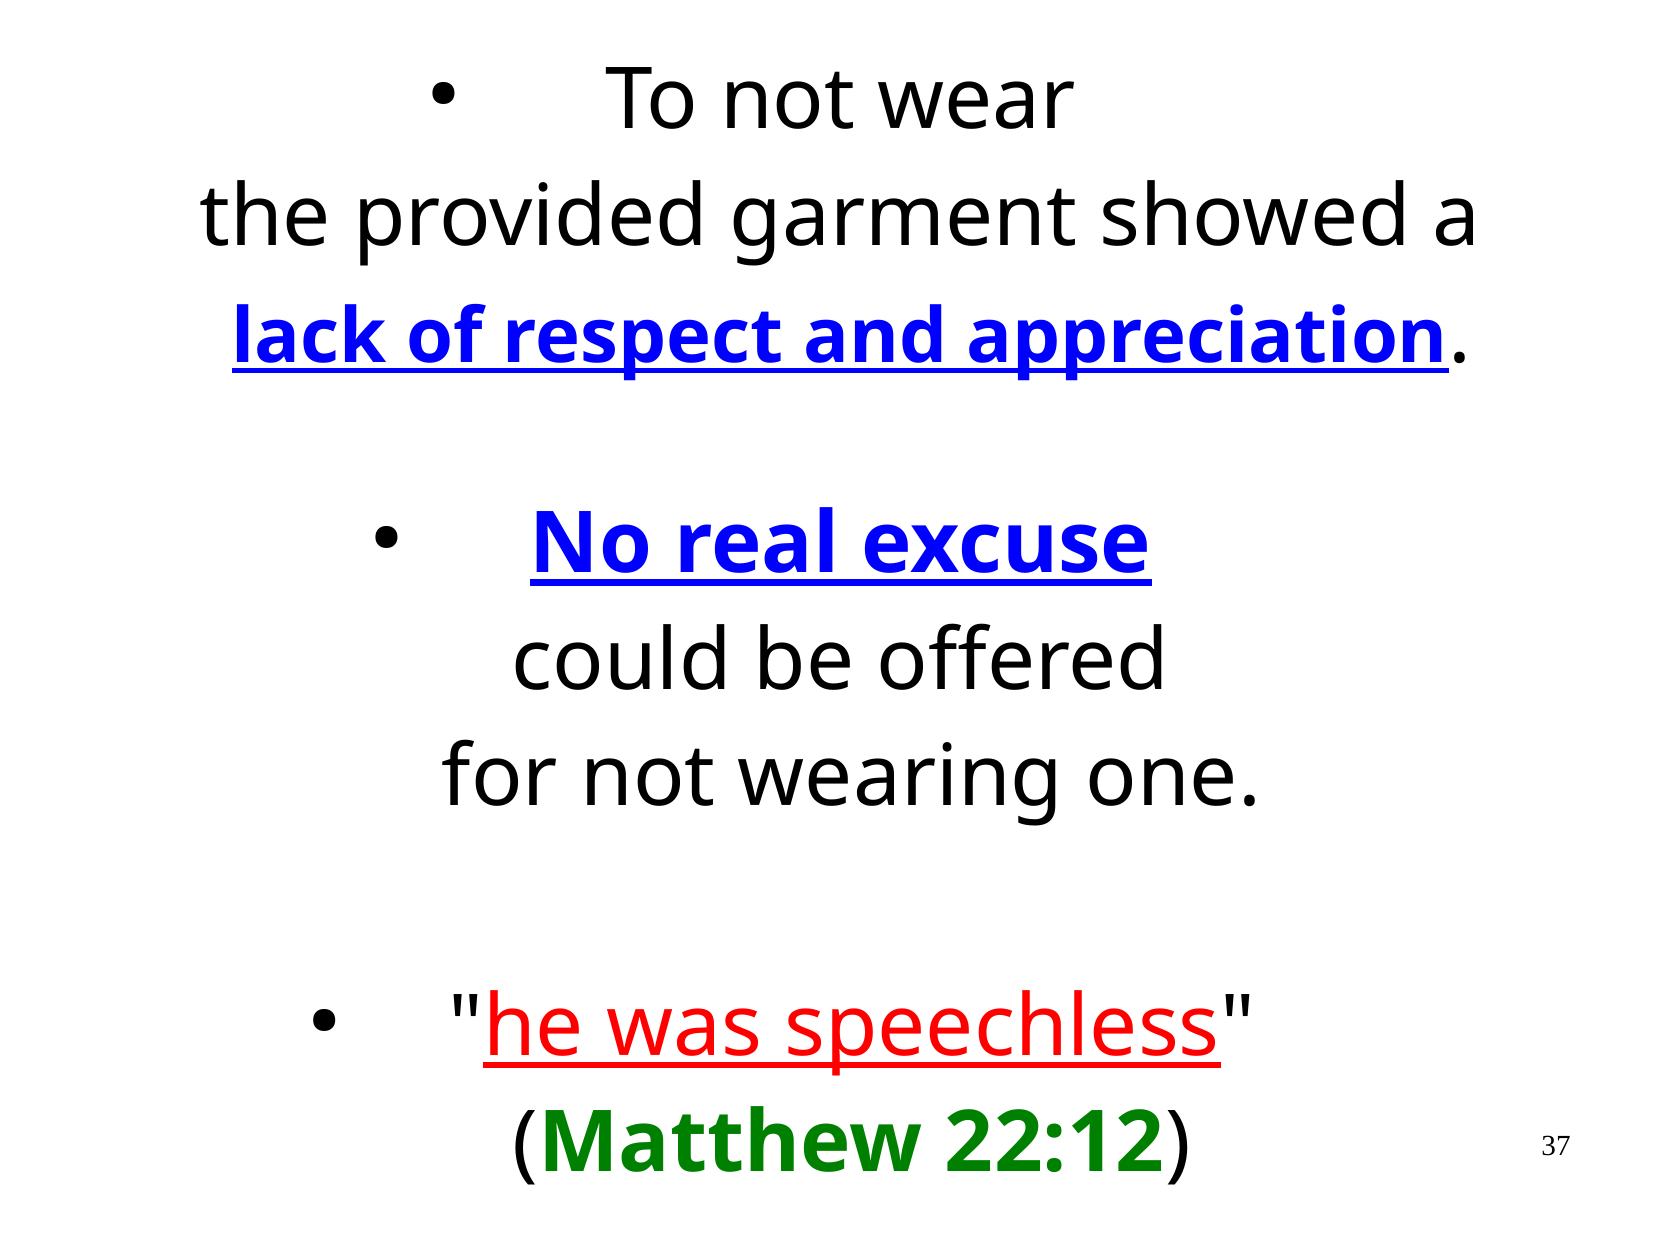

# To not wear the provided garment showed a lack of respect and appreciation.
No real excuse
could be offered
for not wearing one.
"he was speechless"
(Matthew 22:12)
37